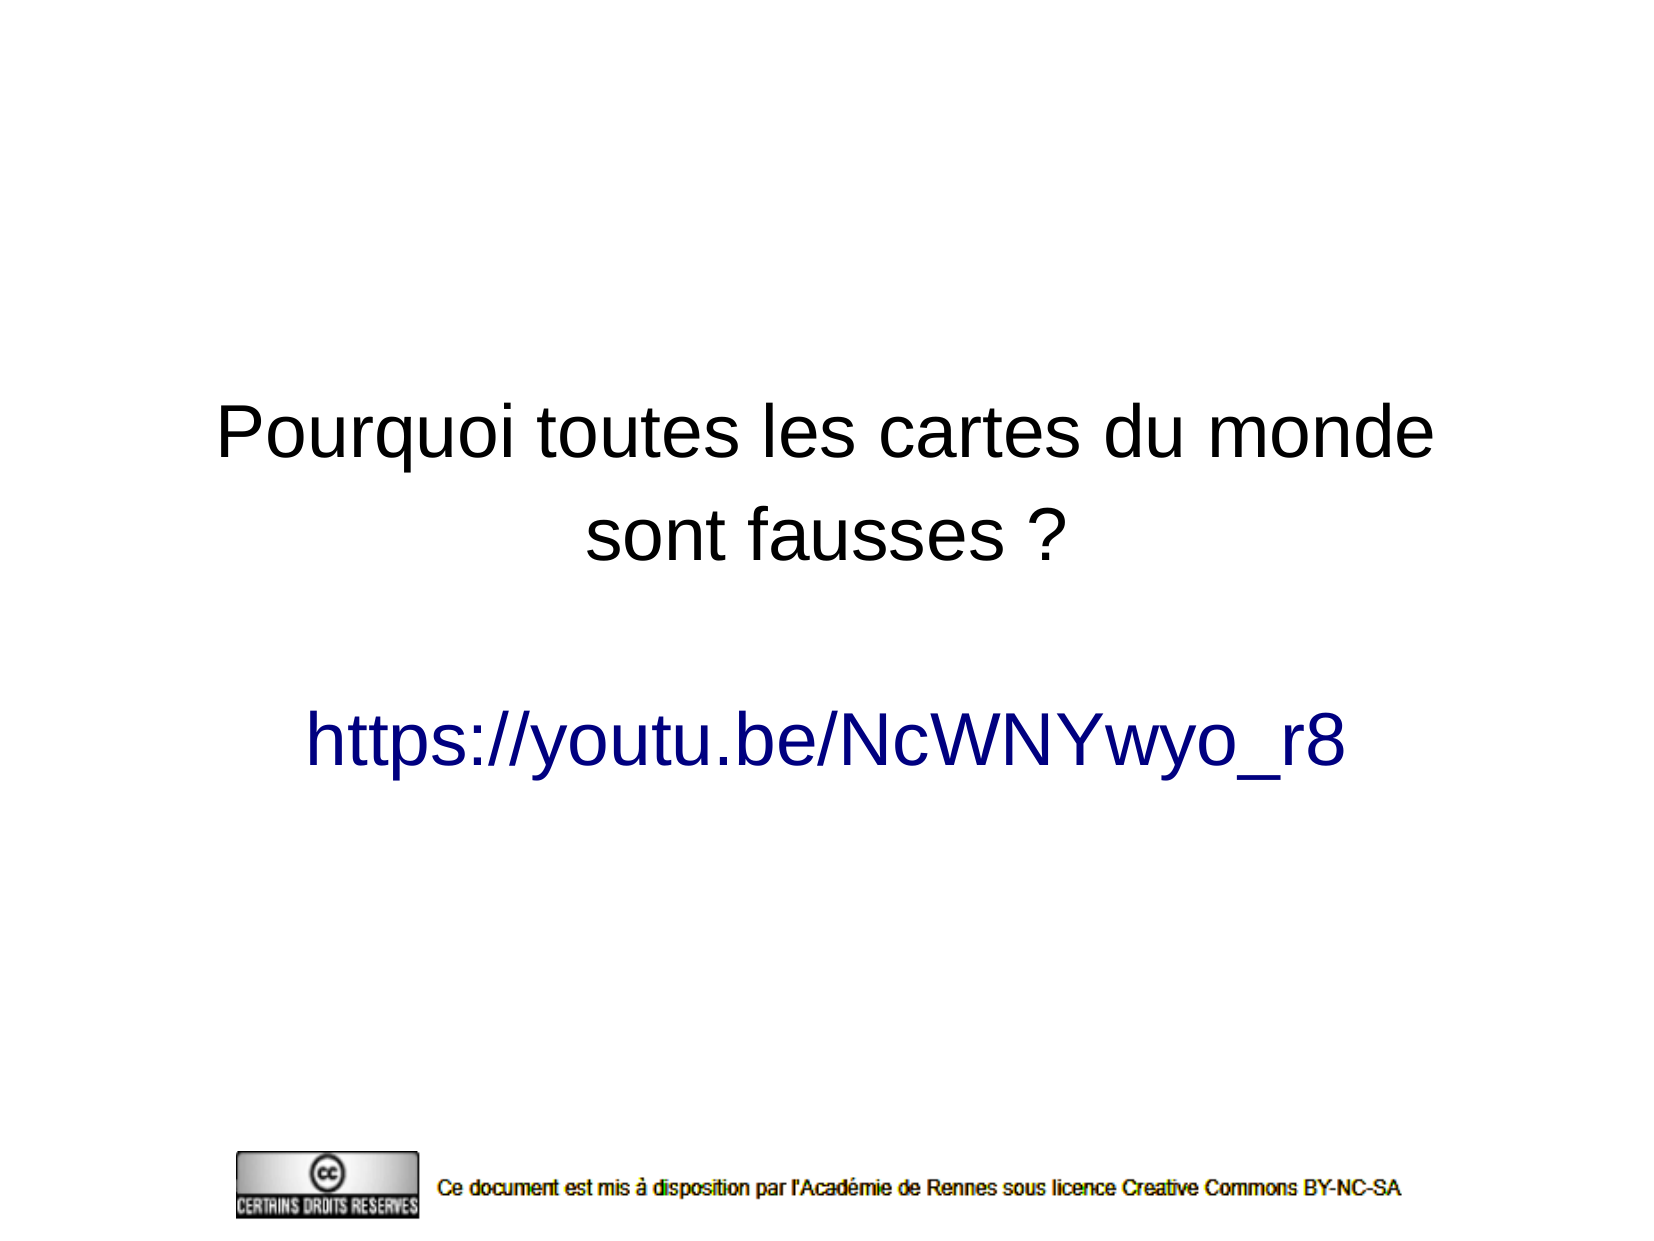

# Pourquoi toutes les cartes du monde
sont fausses ?
https://youtu.be/NcWNYwyo_r8